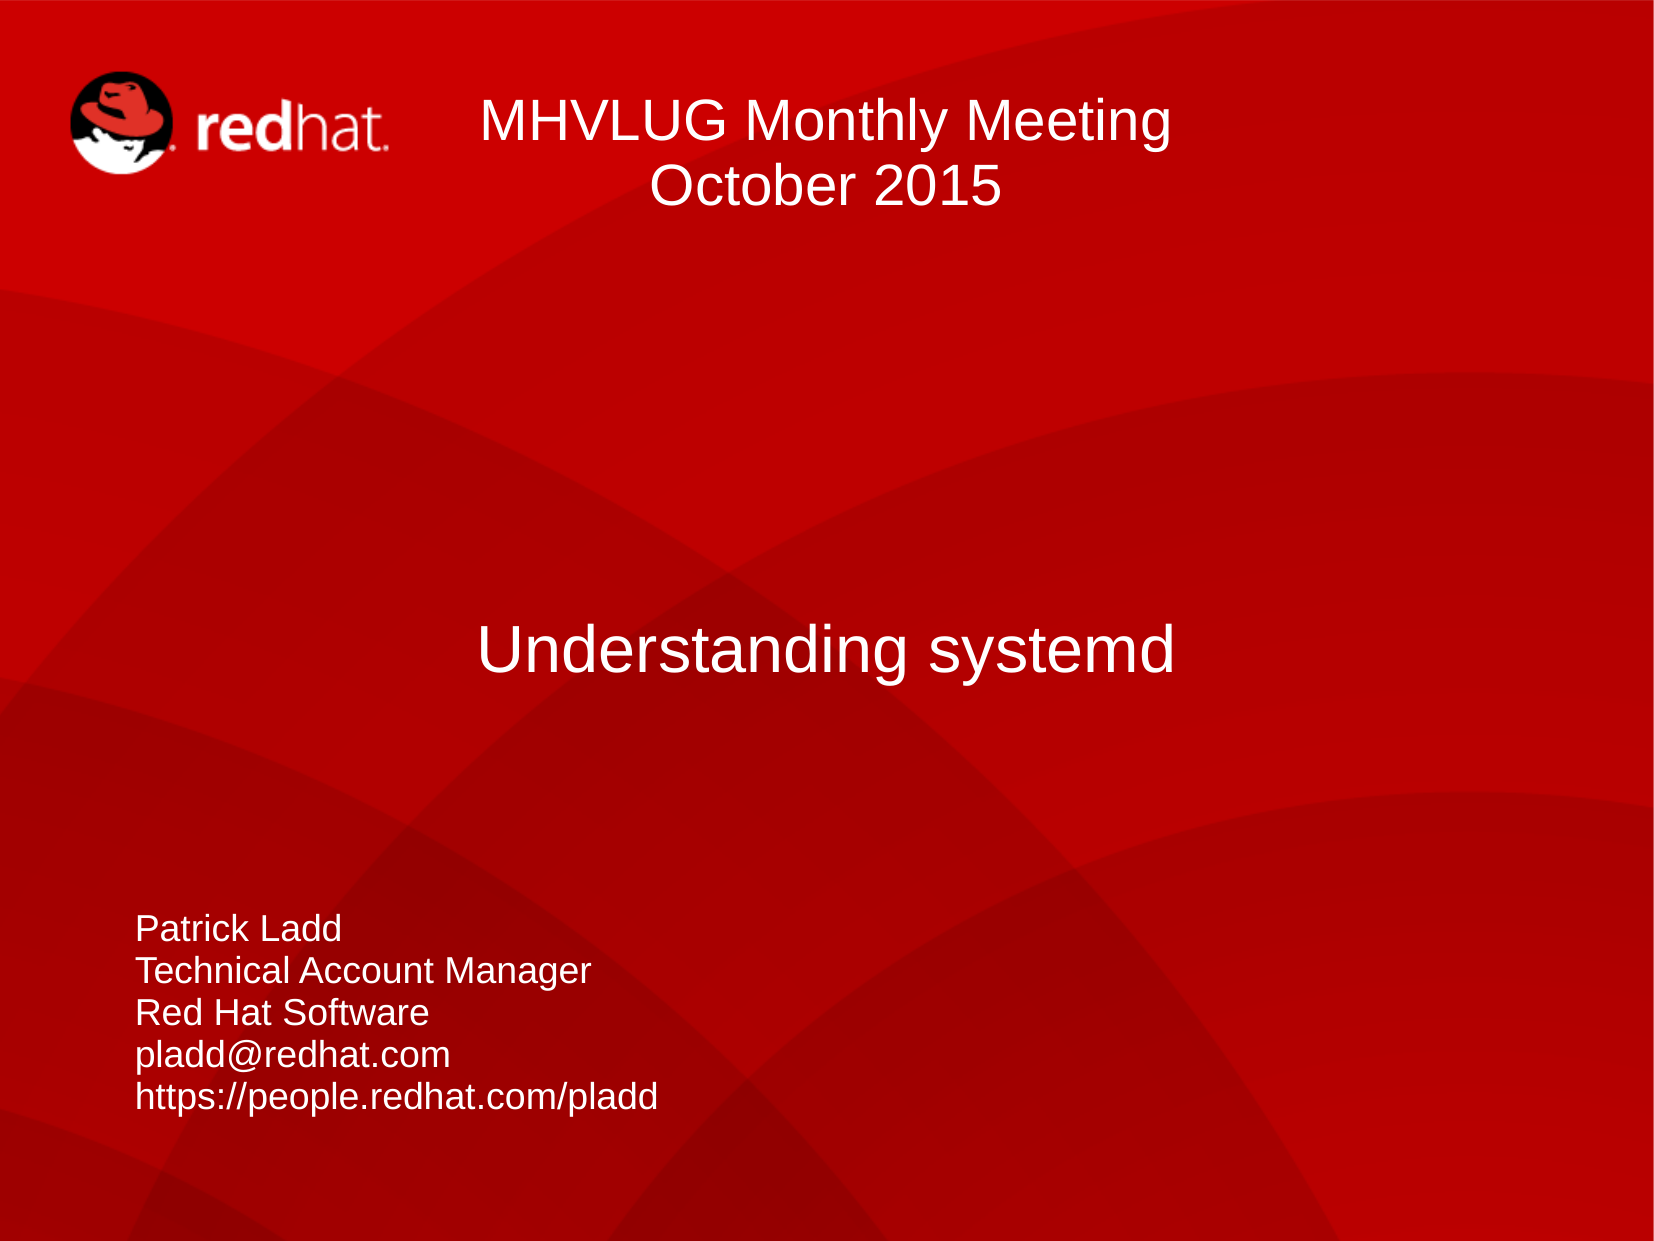

# MHVLUG Monthly Meeting October 2015
Understanding systemd
Patrick Ladd
Technical Account Manager
Red Hat Software
pladd@redhat.com
https://people.redhat.com/pladd